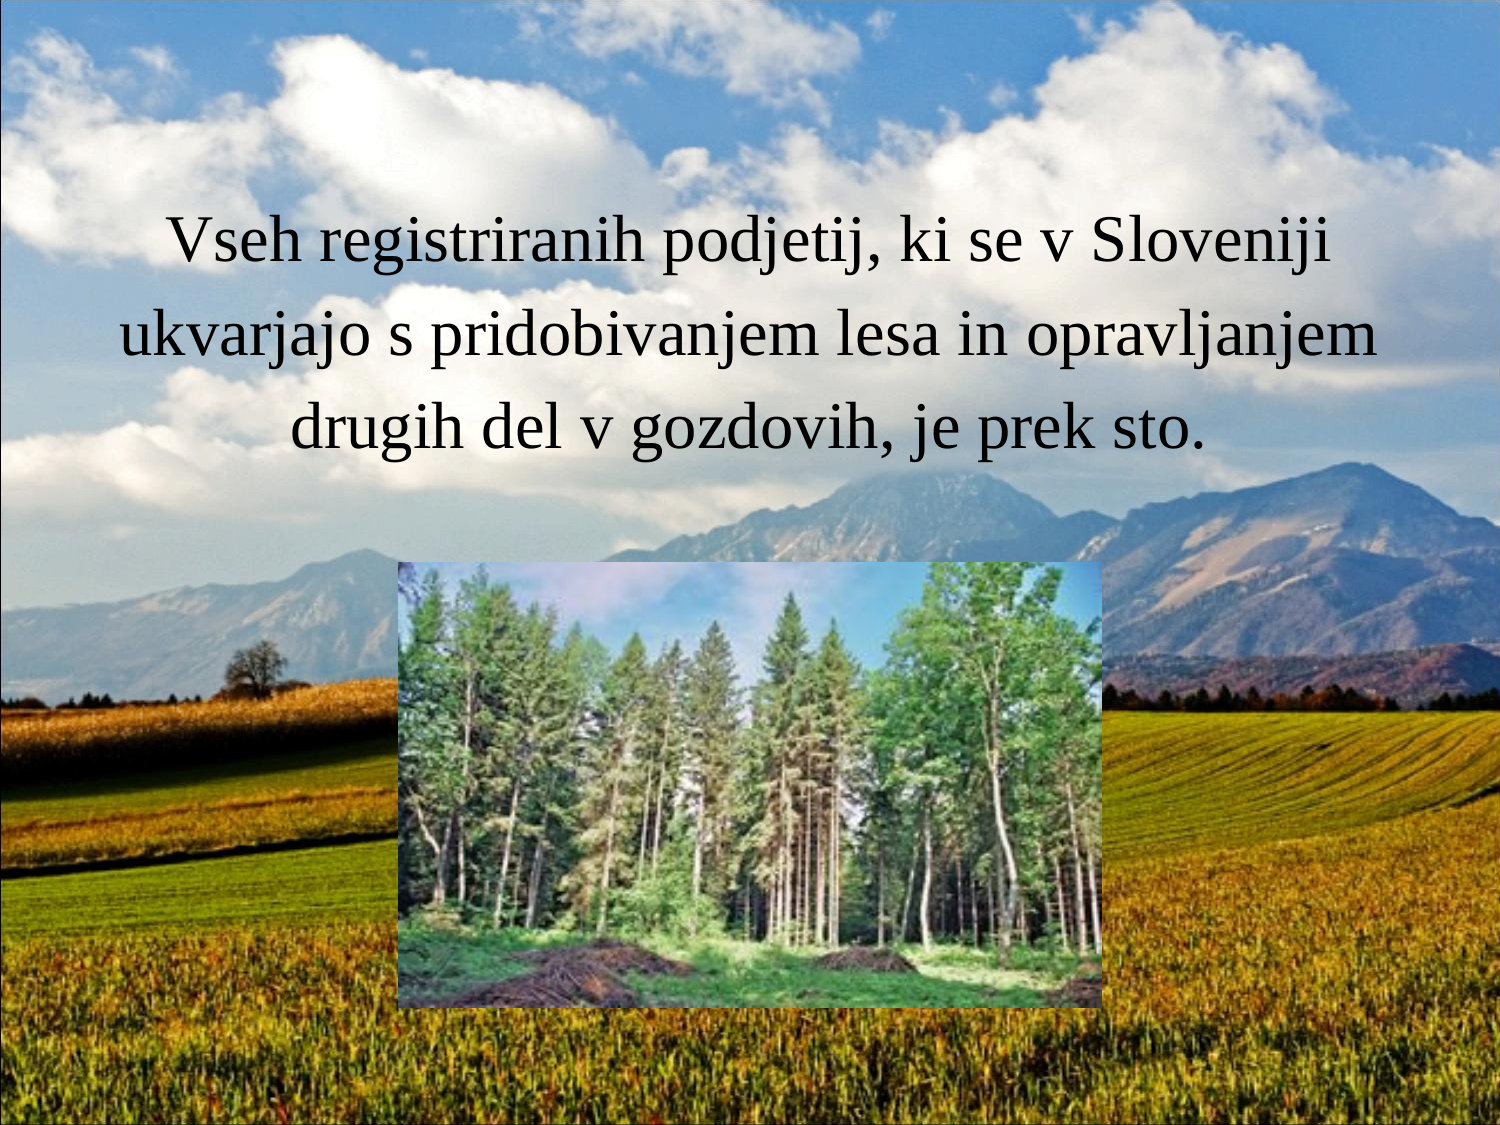

# Vseh registriranih podjetij, ki se v Sloveniji
ukvarjajo s pridobivanjem lesa in opravljanjem
drugih del v gozdovih, je prek sto.